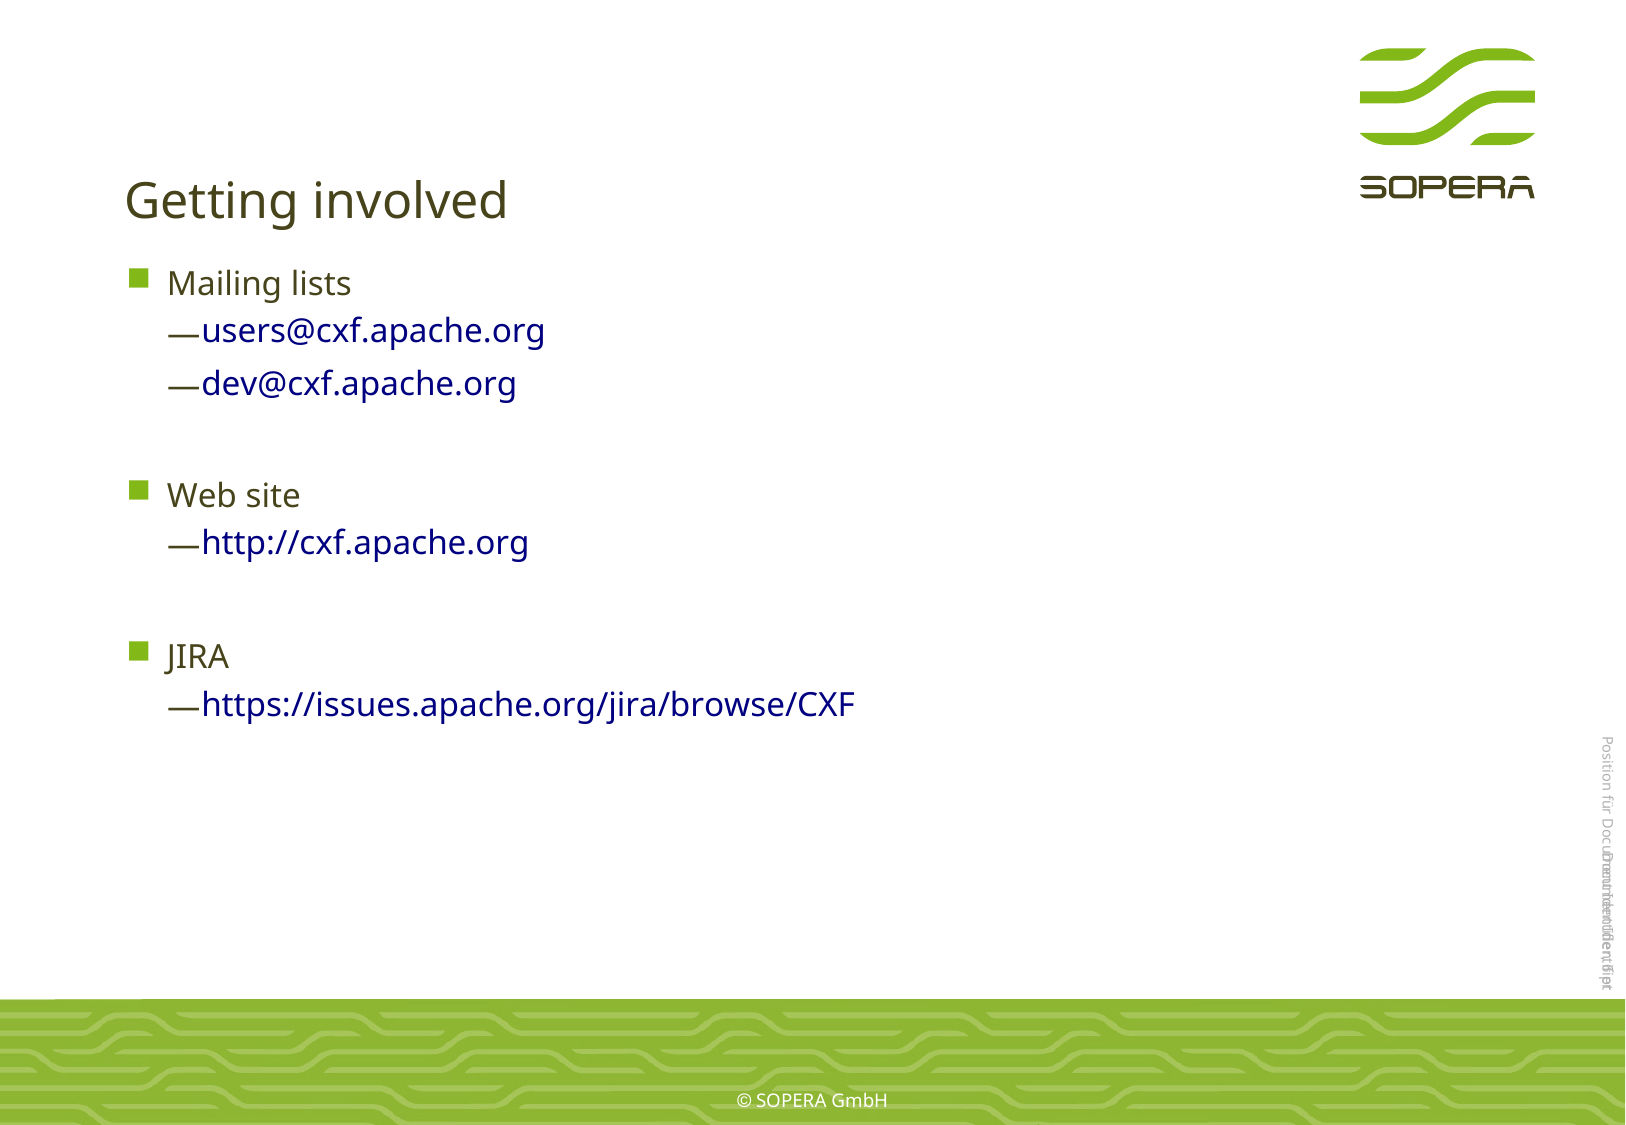

# Getting involved
Mailing lists
users@cxf.apache.org
dev@cxf.apache.org
Web site
http://cxf.apache.org
JIRA
https://issues.apache.org/jira/browse/CXF